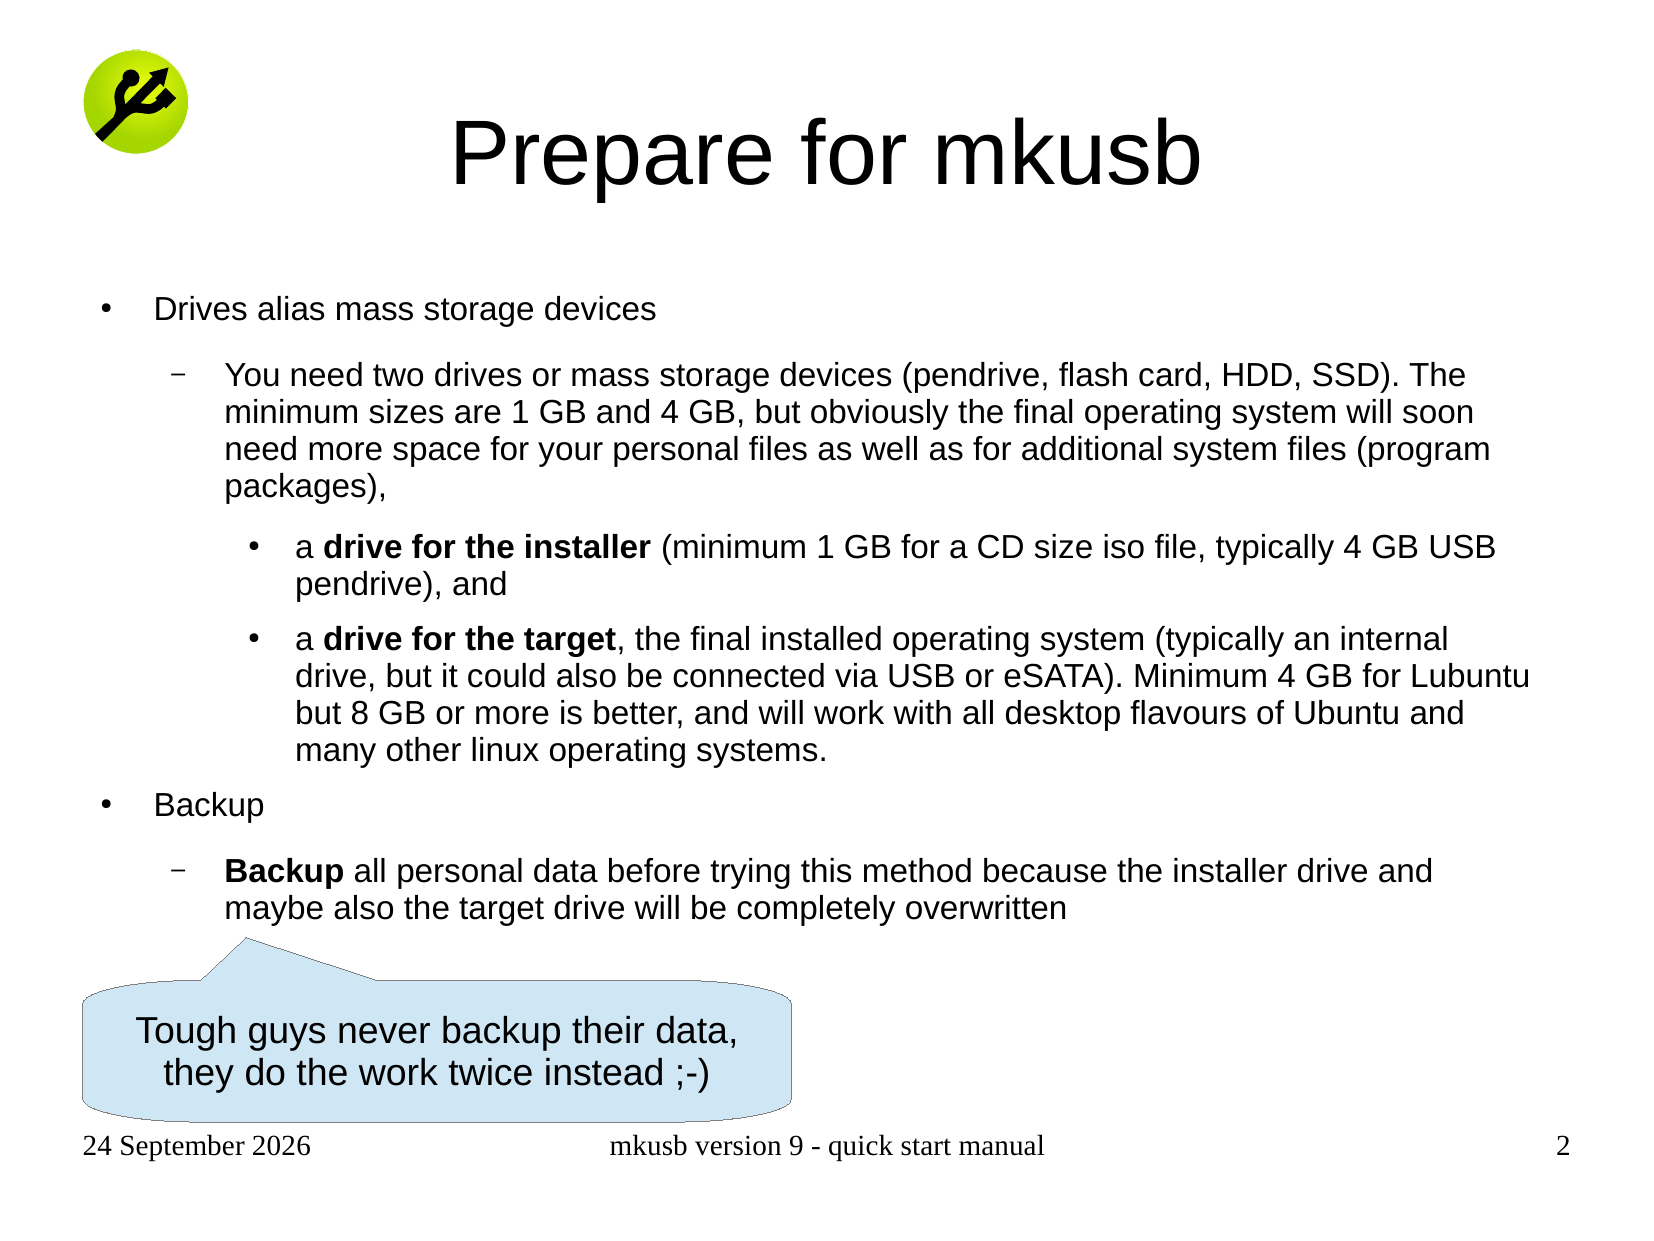

# Prepare for mkusb
Drives alias mass storage devices
You need two drives or mass storage devices (pendrive, flash card, HDD, SSD). The minimum sizes are 1 GB and 4 GB, but obviously the final operating system will soon need more space for your personal files as well as for additional system files (program packages),
a drive for the installer (minimum 1 GB for a CD size iso file, typically 4 GB USB pendrive), and
a drive for the target, the final installed operating system (typically an internal drive, but it could also be connected via USB or eSATA). Minimum 4 GB for Lubuntu but 8 GB or more is better, and will work with all desktop flavours of Ubuntu and many other linux operating systems.
Backup
Backup all personal data before trying this method because the installer drive and maybe also the target drive will be completely overwritten
Tough guys never backup their data,
they do the work twice instead ;-)
mkusb version 9 - quick start manual
2